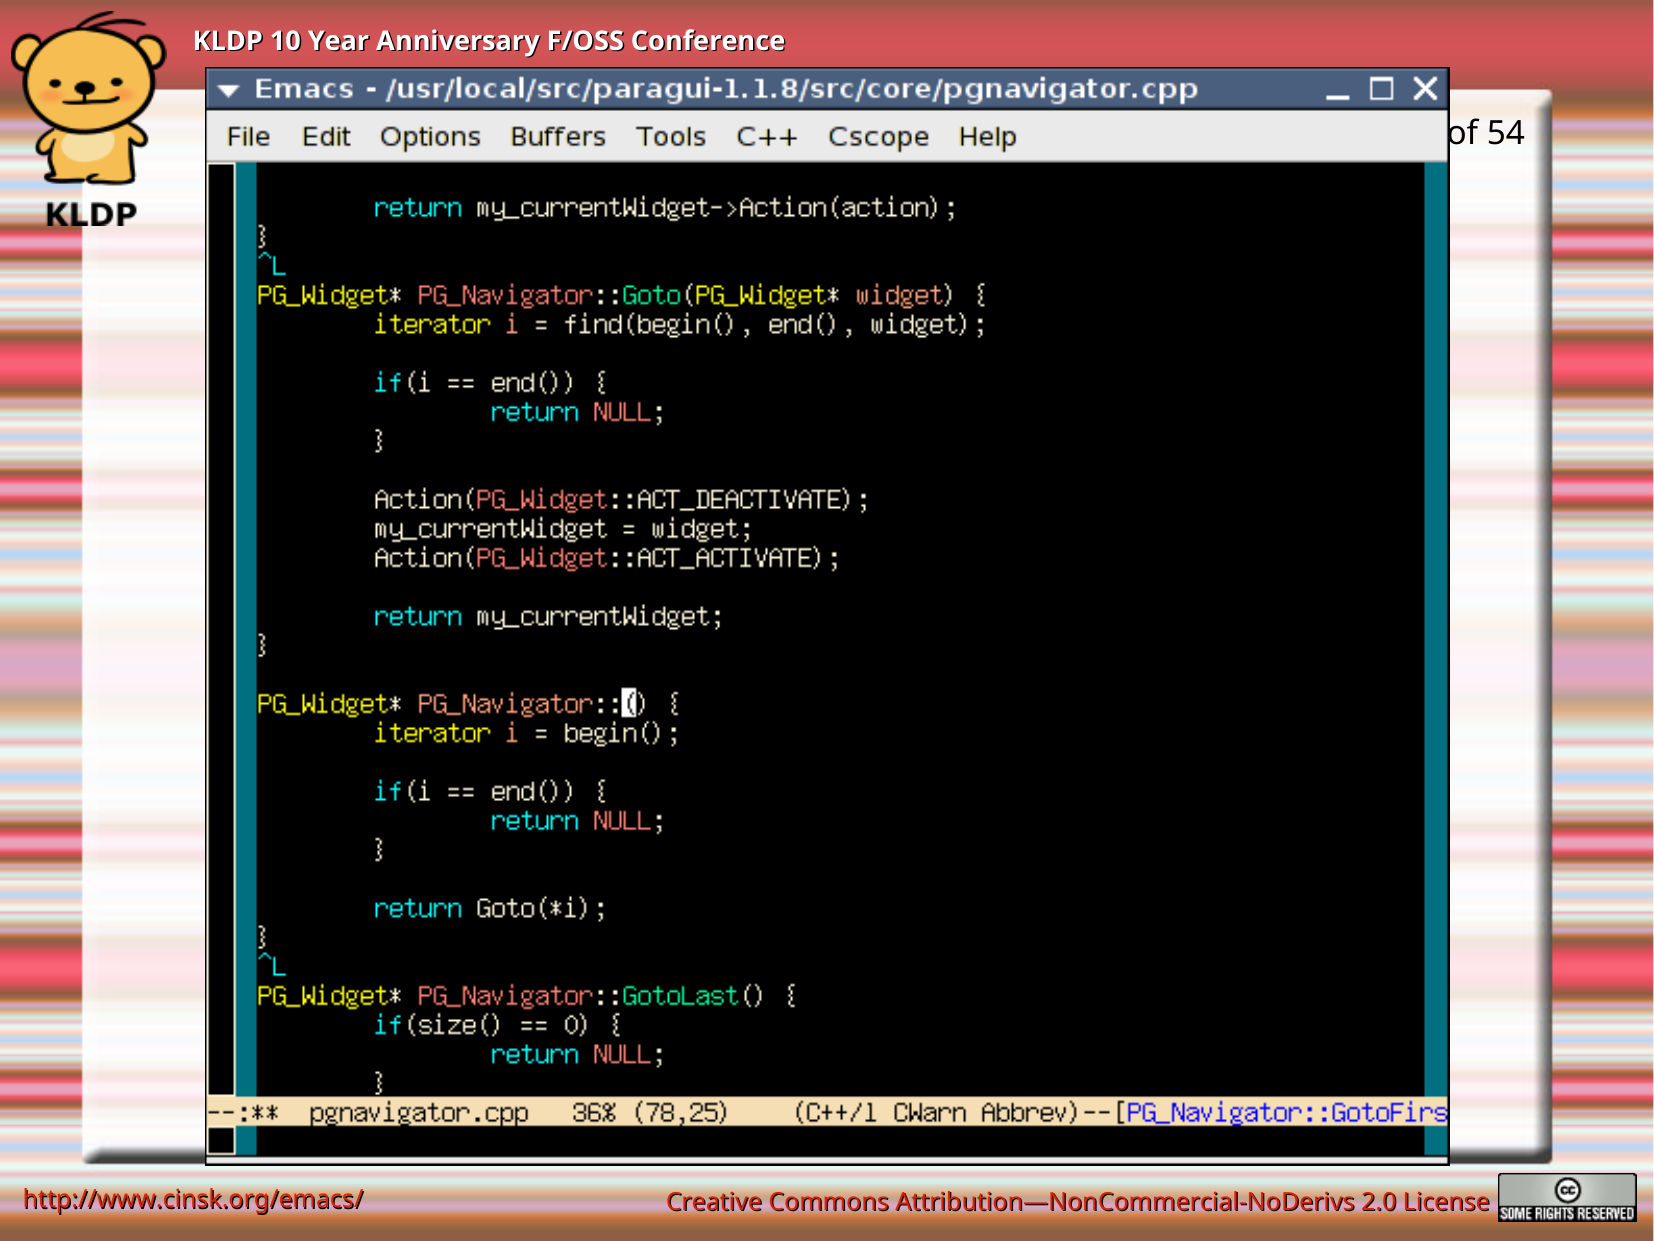

undo
forward-page
backward-defun
forward-paragraph
forward-paragraph
backward-defun
c-forward-subword
c-forward-subword
c-forward-subword
c-forward-subword
c-forward-subword
c-backward-subword
c-kill-subword
kill-word
#